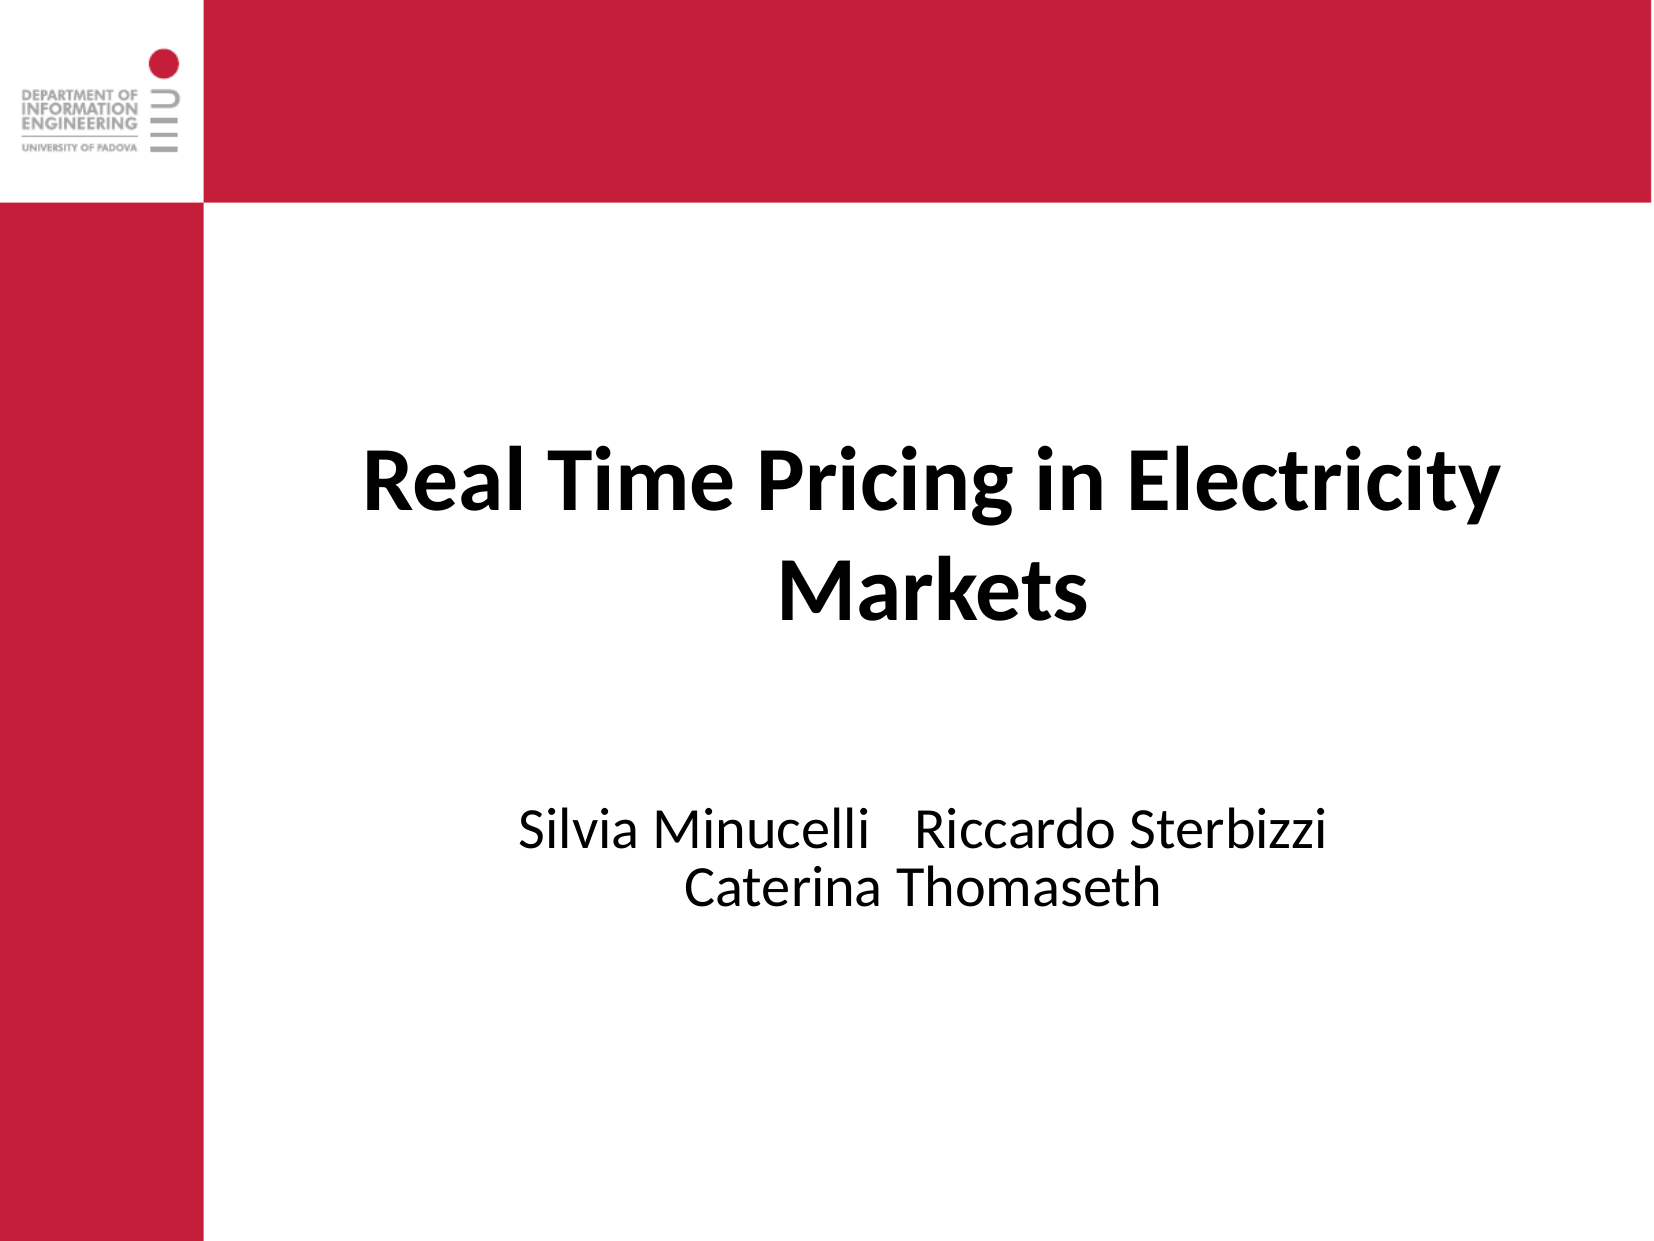

# Real Time Pricing in Electricity Markets
Silvia Minucelli 	 Riccardo Sterbizzi
Caterina Thomaseth